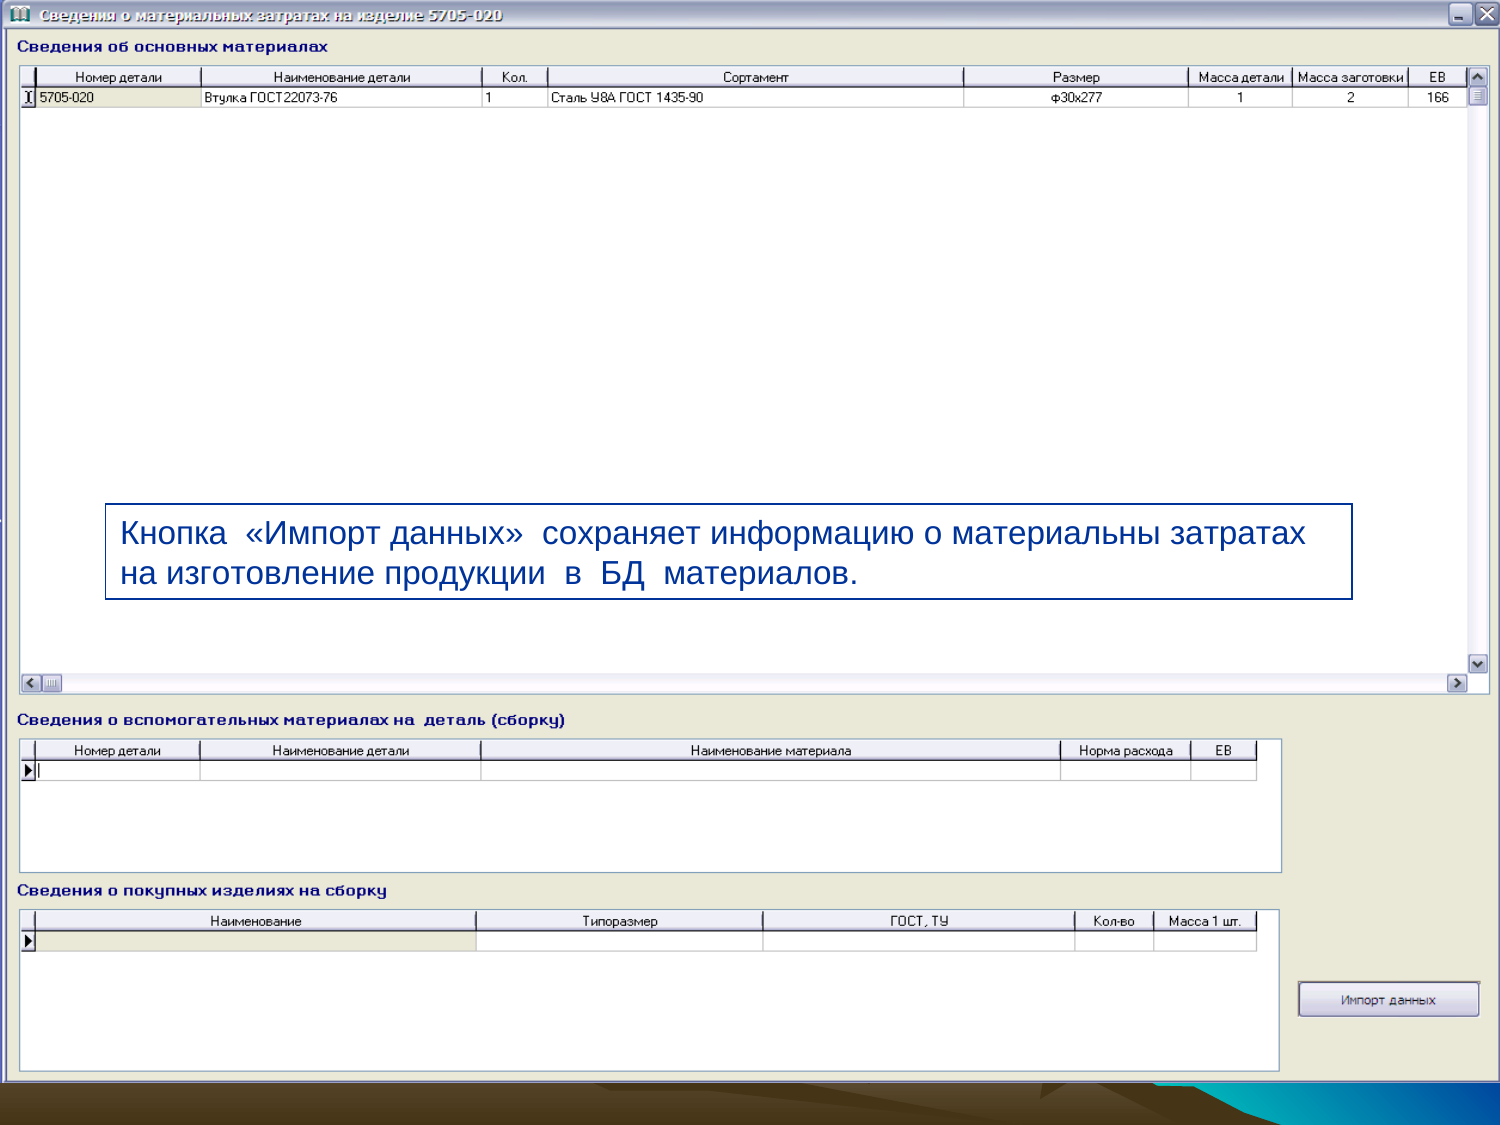

Кнопка «Импорт данных» сохраняет информацию о материальны затратах
на изготовление продукции в БД материалов.